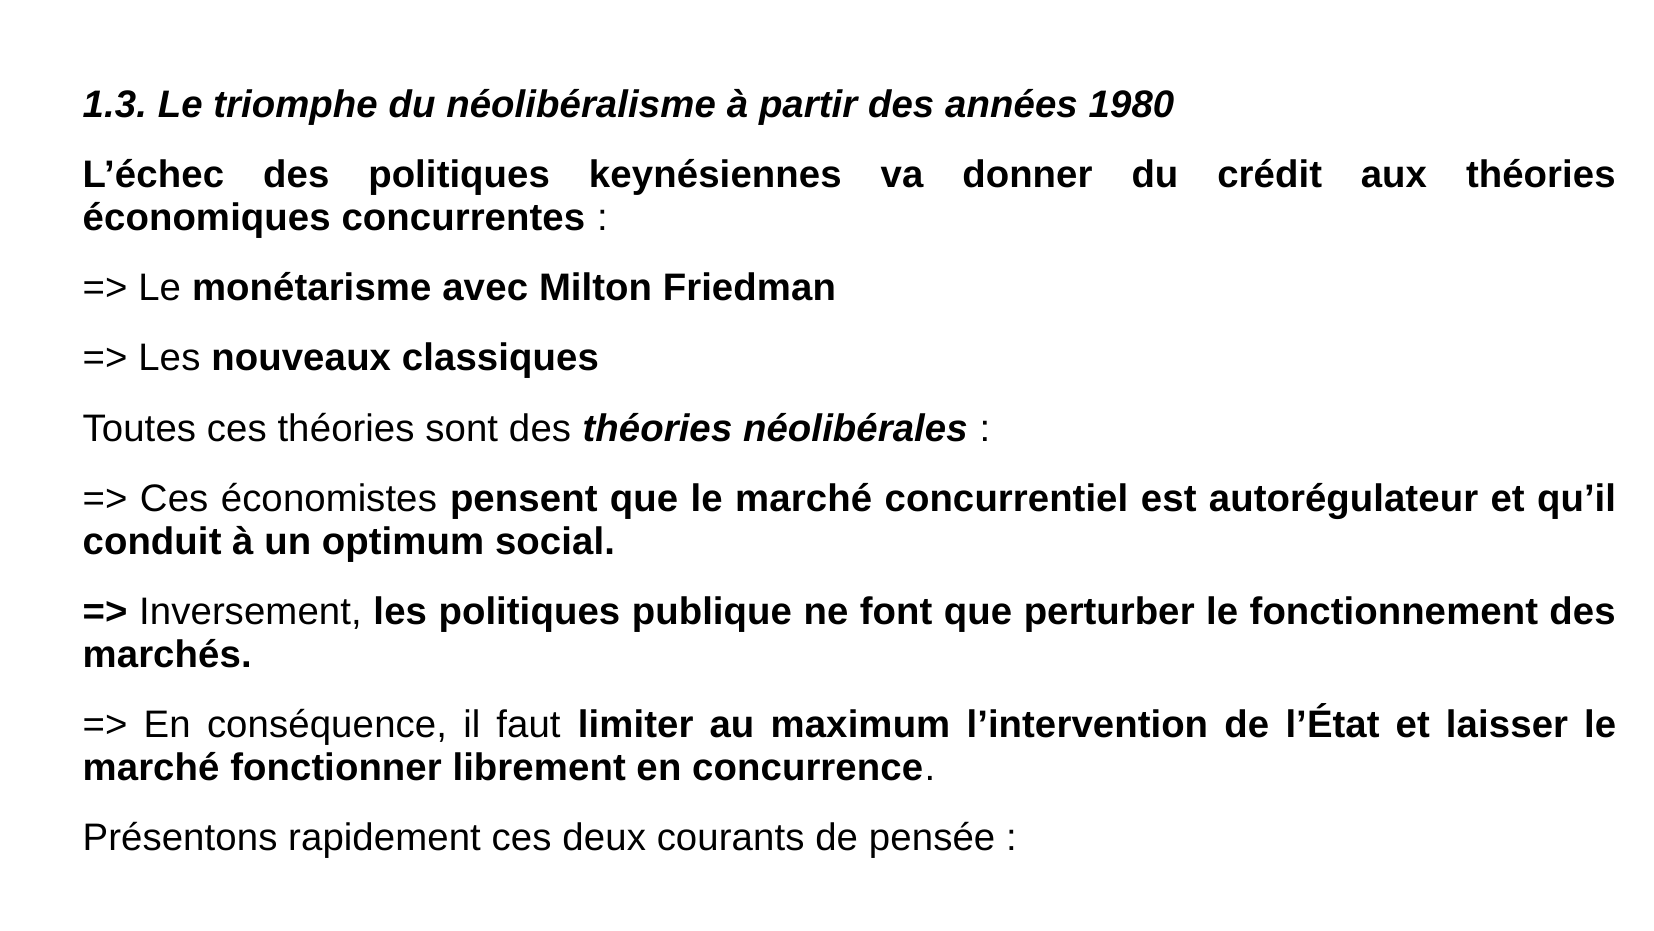

# 1.3. Le triomphe du néolibéralisme à partir des années 1980
L’échec des politiques keynésiennes va donner du crédit aux théories économiques concurrentes :
=> Le monétarisme avec Milton Friedman
=> Les nouveaux classiques
Toutes ces théories sont des théories néolibérales :
=> Ces économistes pensent que le marché concurrentiel est autorégulateur et qu’il conduit à un optimum social.
=> Inversement, les politiques publique ne font que perturber le fonctionnement des marchés.
=> En conséquence, il faut limiter au maximum l’intervention de l’État et laisser le marché fonctionner librement en concurrence.
Présentons rapidement ces deux courants de pensée :